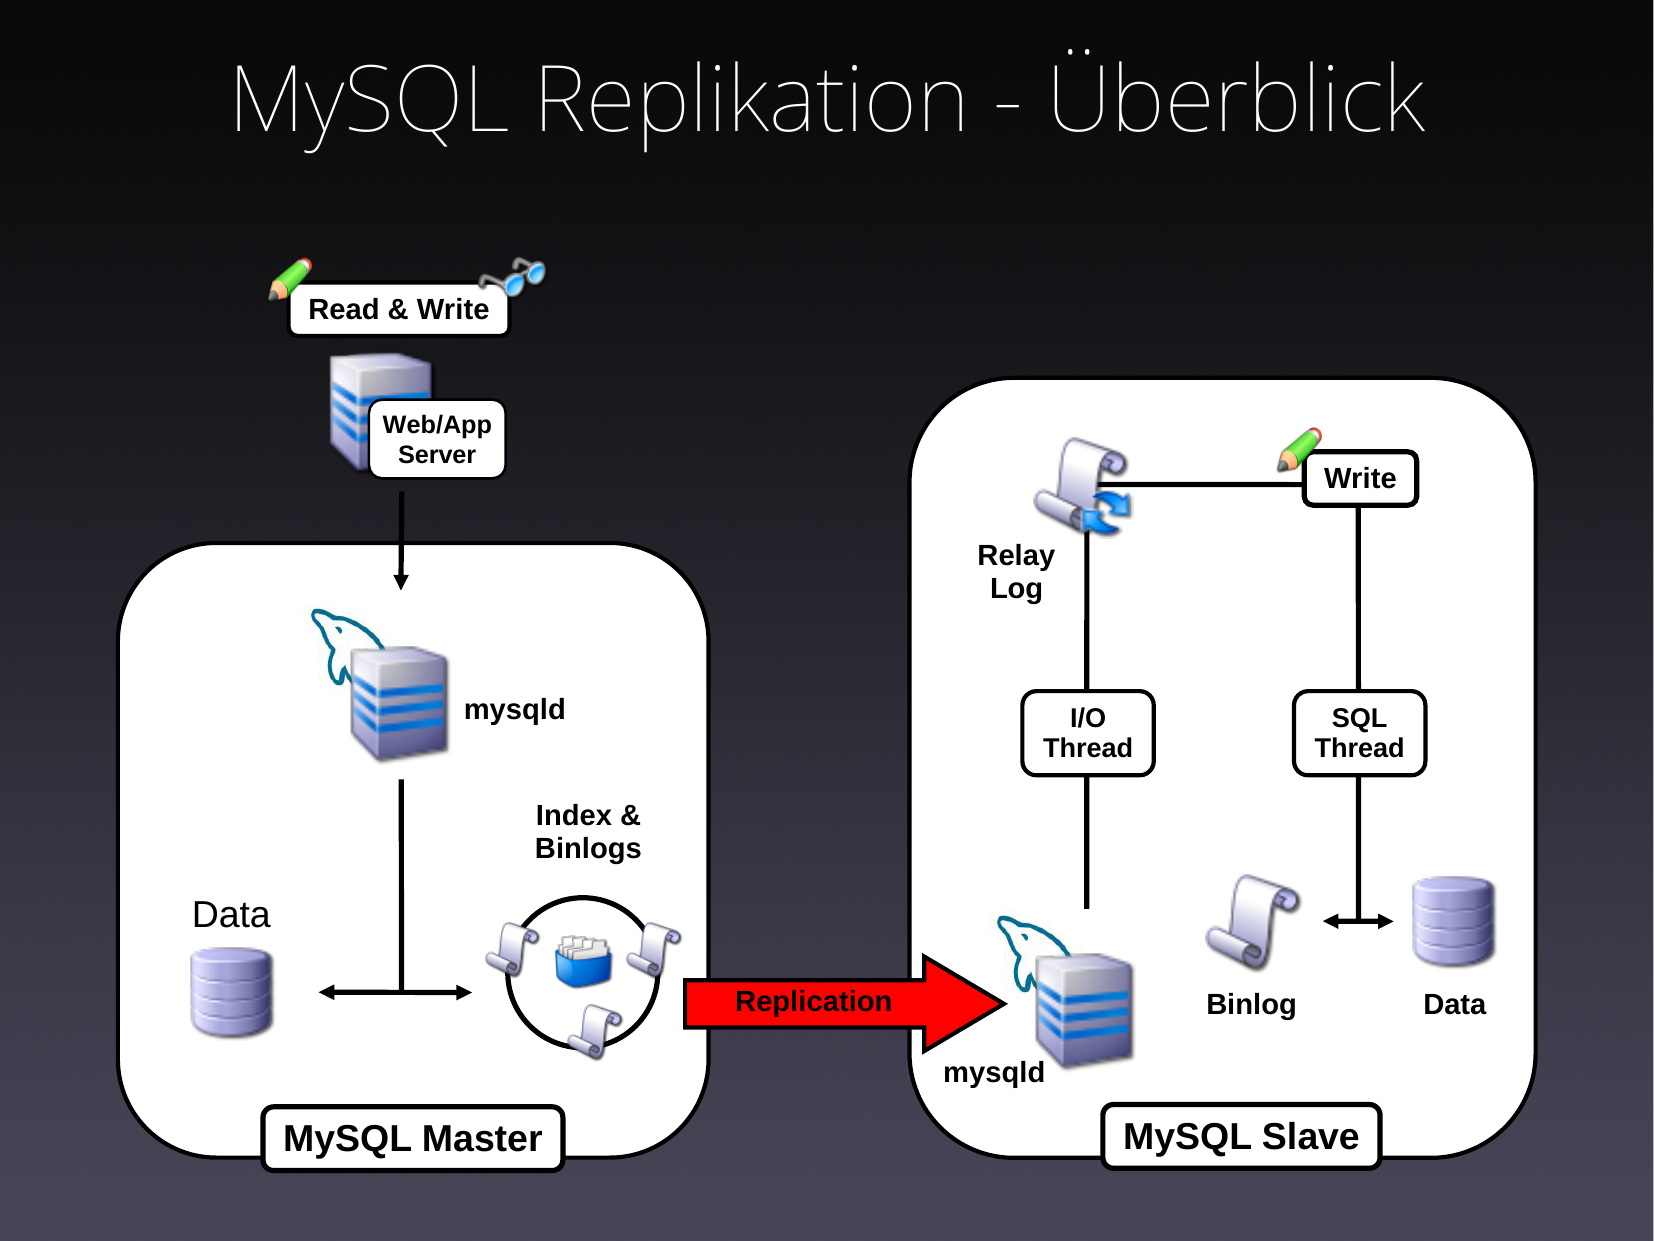

# MySQL Replikation - Überblick
Read & Write
Write
Relay
Log
mysqld
I/O
Thread
SQL
Thread
Index &
Binlogs
Data
Replication
Binlog
Data
mysqld
MySQL Slave
MySQL Master